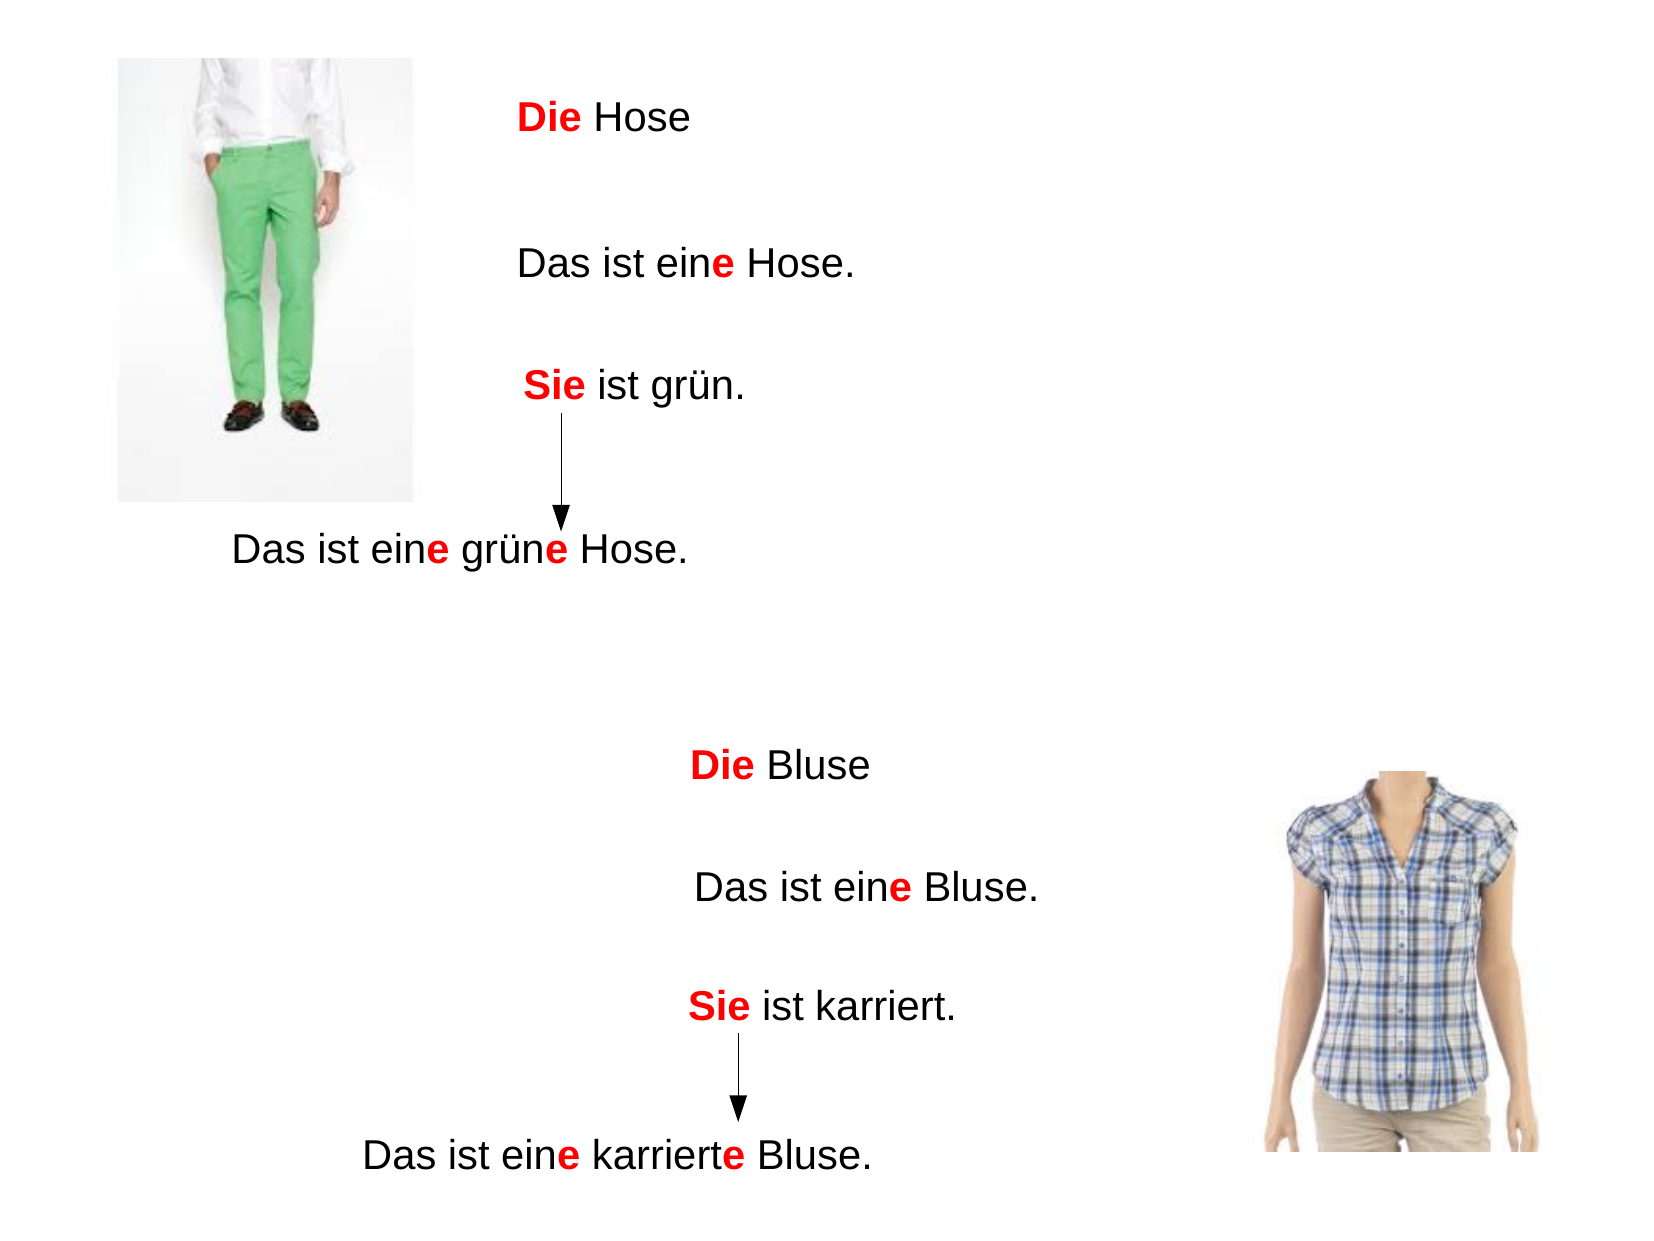

Die Hose
Das ist eine Hose.
Sie ist grün.
Das ist eine grüne Hose.
Die Bluse
Das ist eine Bluse.
Sie ist karriert.
Das ist eine karrierte Bluse.